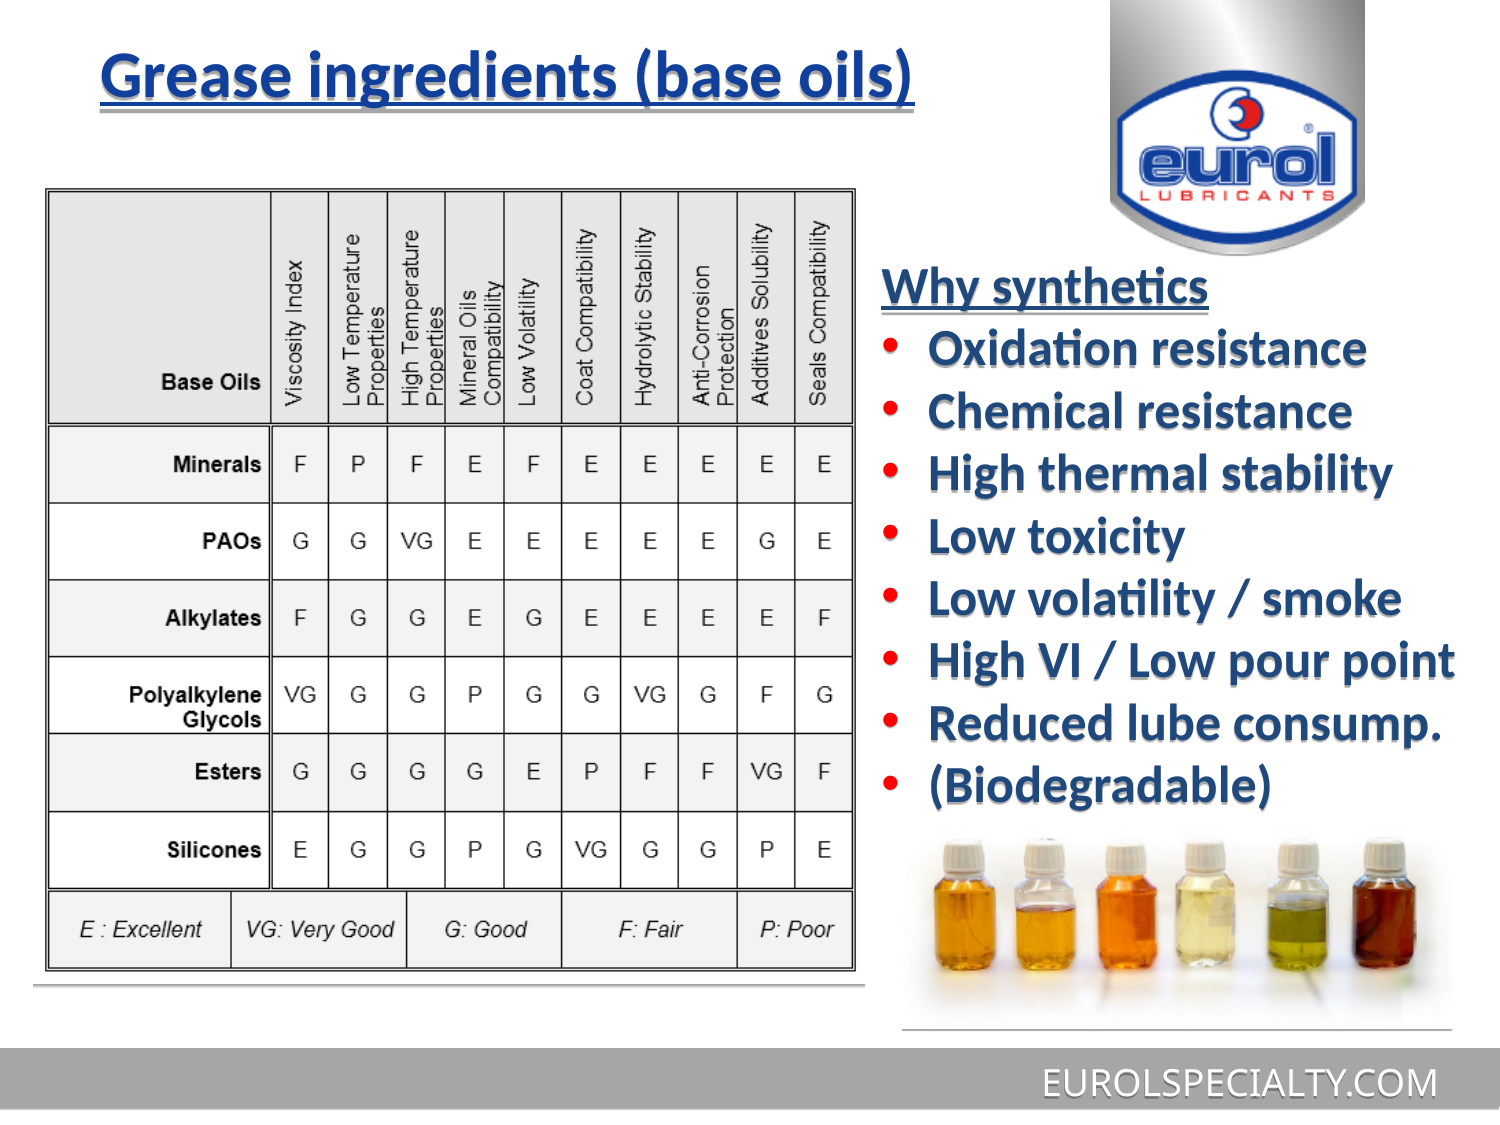

Grease ingredients (base oils)
Why synthetics
Oxidation resistance
Chemical resistance
High thermal stability
Low toxicity
Low volatility / smoke
High VI / Low pour point
Reduced lube consump.
(Biodegradable)